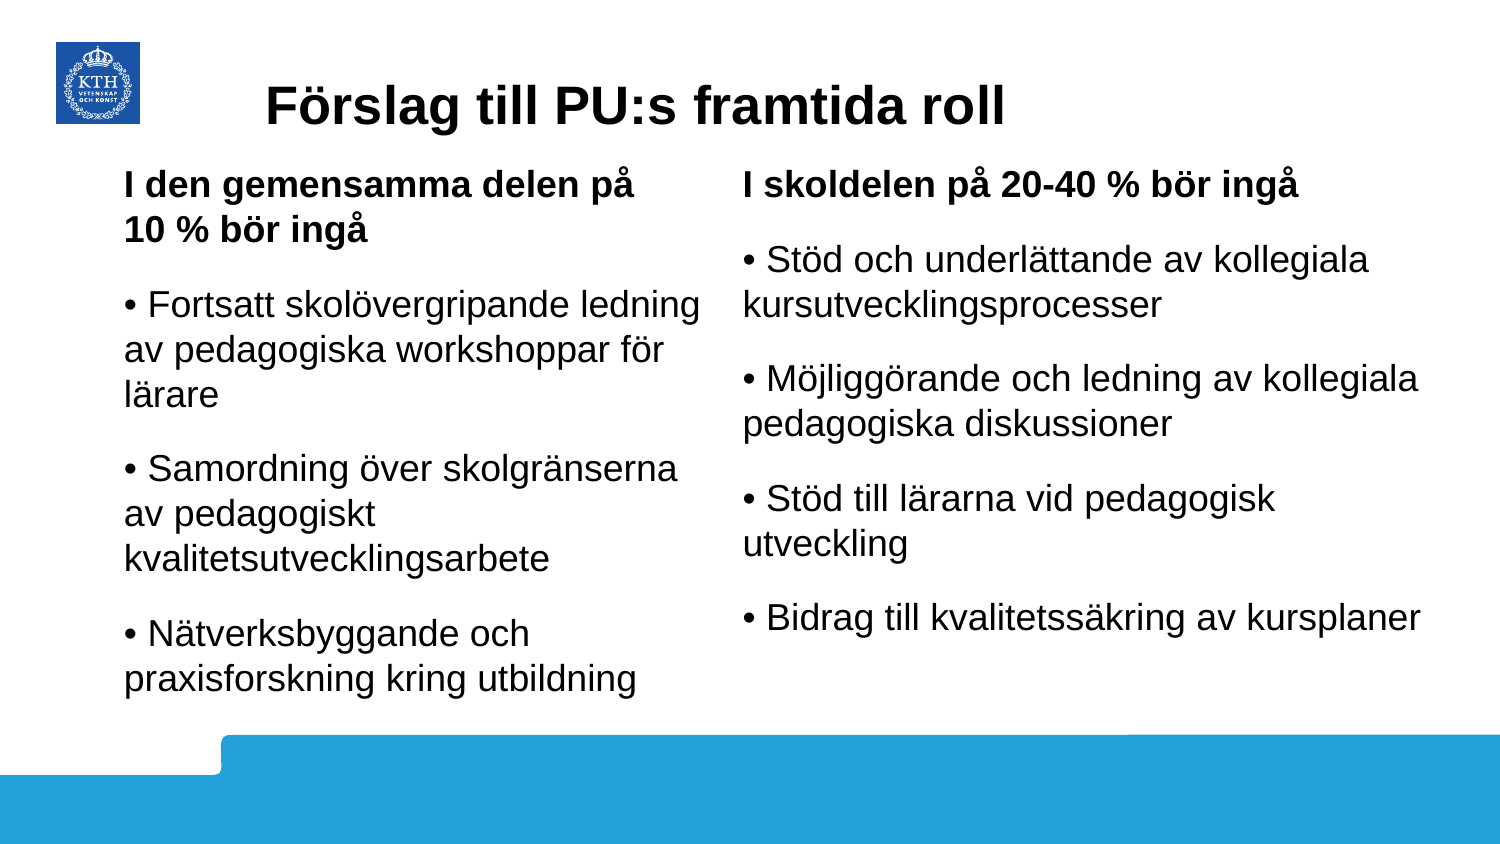

# Förslag till PU:s framtida roll
I den gemensamma delen på
10 % bör ingå
• Fortsatt skolövergripande ledning av pedagogiska workshoppar för lärare
• Samordning över skolgränserna av pedagogiskt kvalitetsutvecklingsarbete
• Nätverksbyggande och praxisforskning kring utbildning
I skoldelen på 20-40 % bör ingå
• Stöd och underlättande av kollegiala kursutvecklingsprocesser
• Möjliggörande och ledning av kollegiala pedagogiska diskussioner
• Stöd till lärarna vid pedagogisk utveckling
• Bidrag till kvalitetssäkring av kursplaner